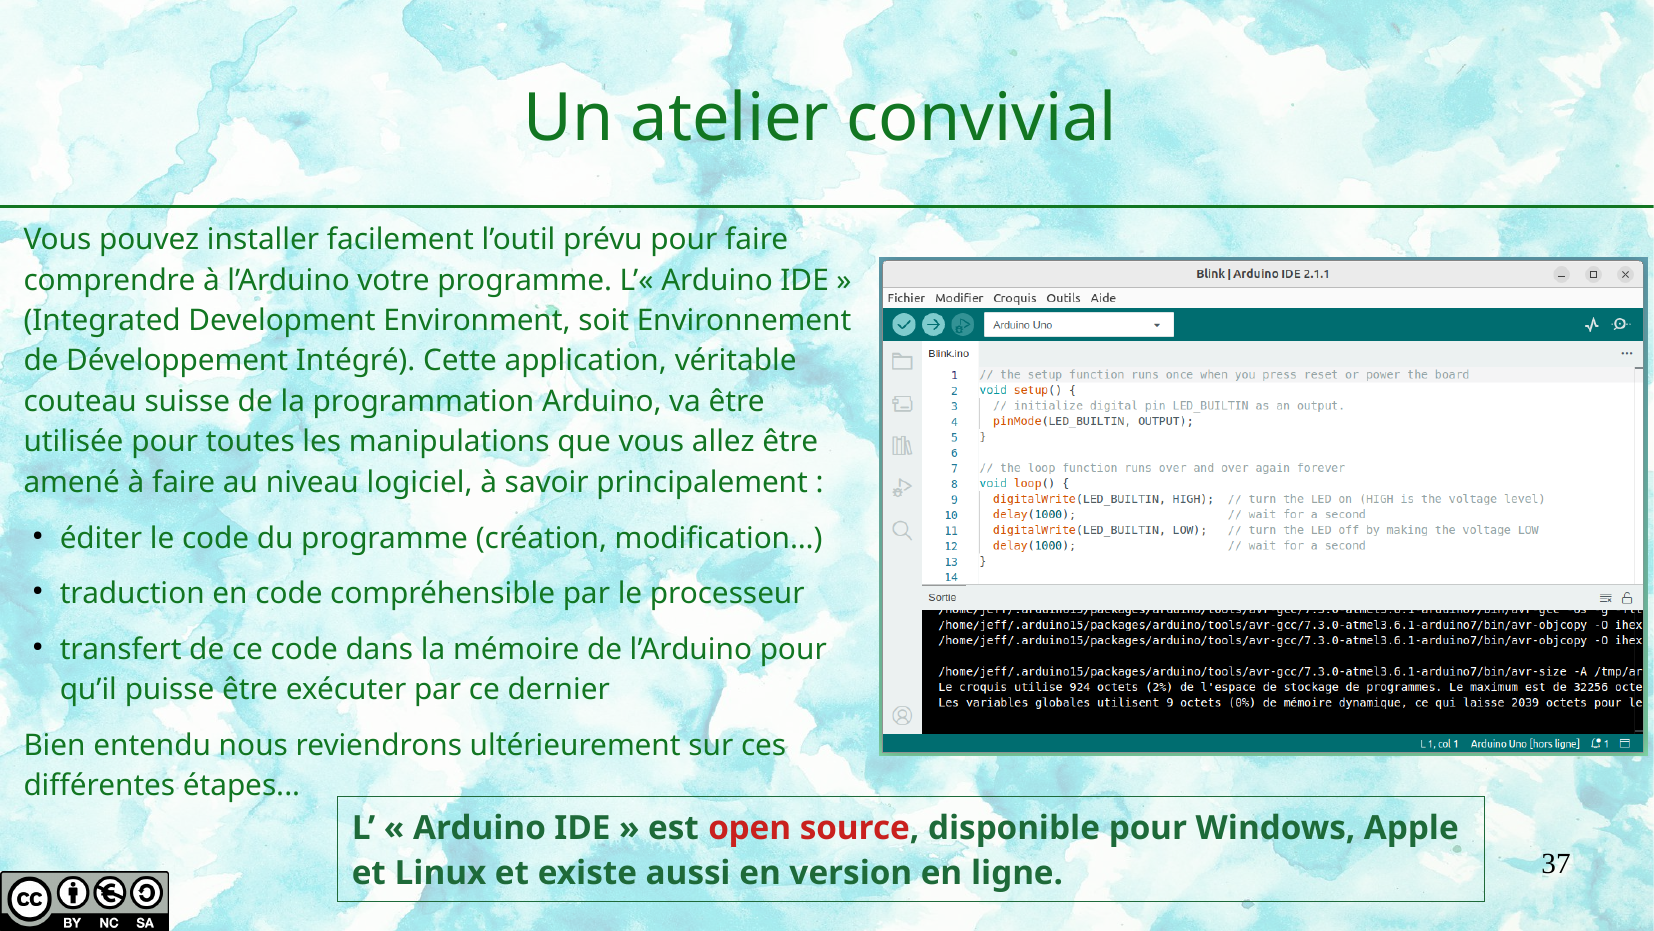

# Un atelier convivial
Vous pouvez installer facilement l’outil prévu pour faire comprendre à l’Arduino votre programme. L’« Arduino IDE » (Integrated Development Environment, soit Environnement de Développement Intégré). Cette application, véritable couteau suisse de la programmation Arduino, va être utilisée pour toutes les manipulations que vous allez être amené à faire au niveau logiciel, à savoir principalement :
éditer le code du programme (création, modification…)
traduction en code compréhensible par le processeur
transfert de ce code dans la mémoire de l’Arduino pour qu’il puisse être exécuter par ce dernier
Bien entendu nous reviendrons ultérieurement sur ces différentes étapes...
L’ « Arduino IDE » est open source, disponible pour Windows, Apple et Linux et existe aussi en version en ligne.
37